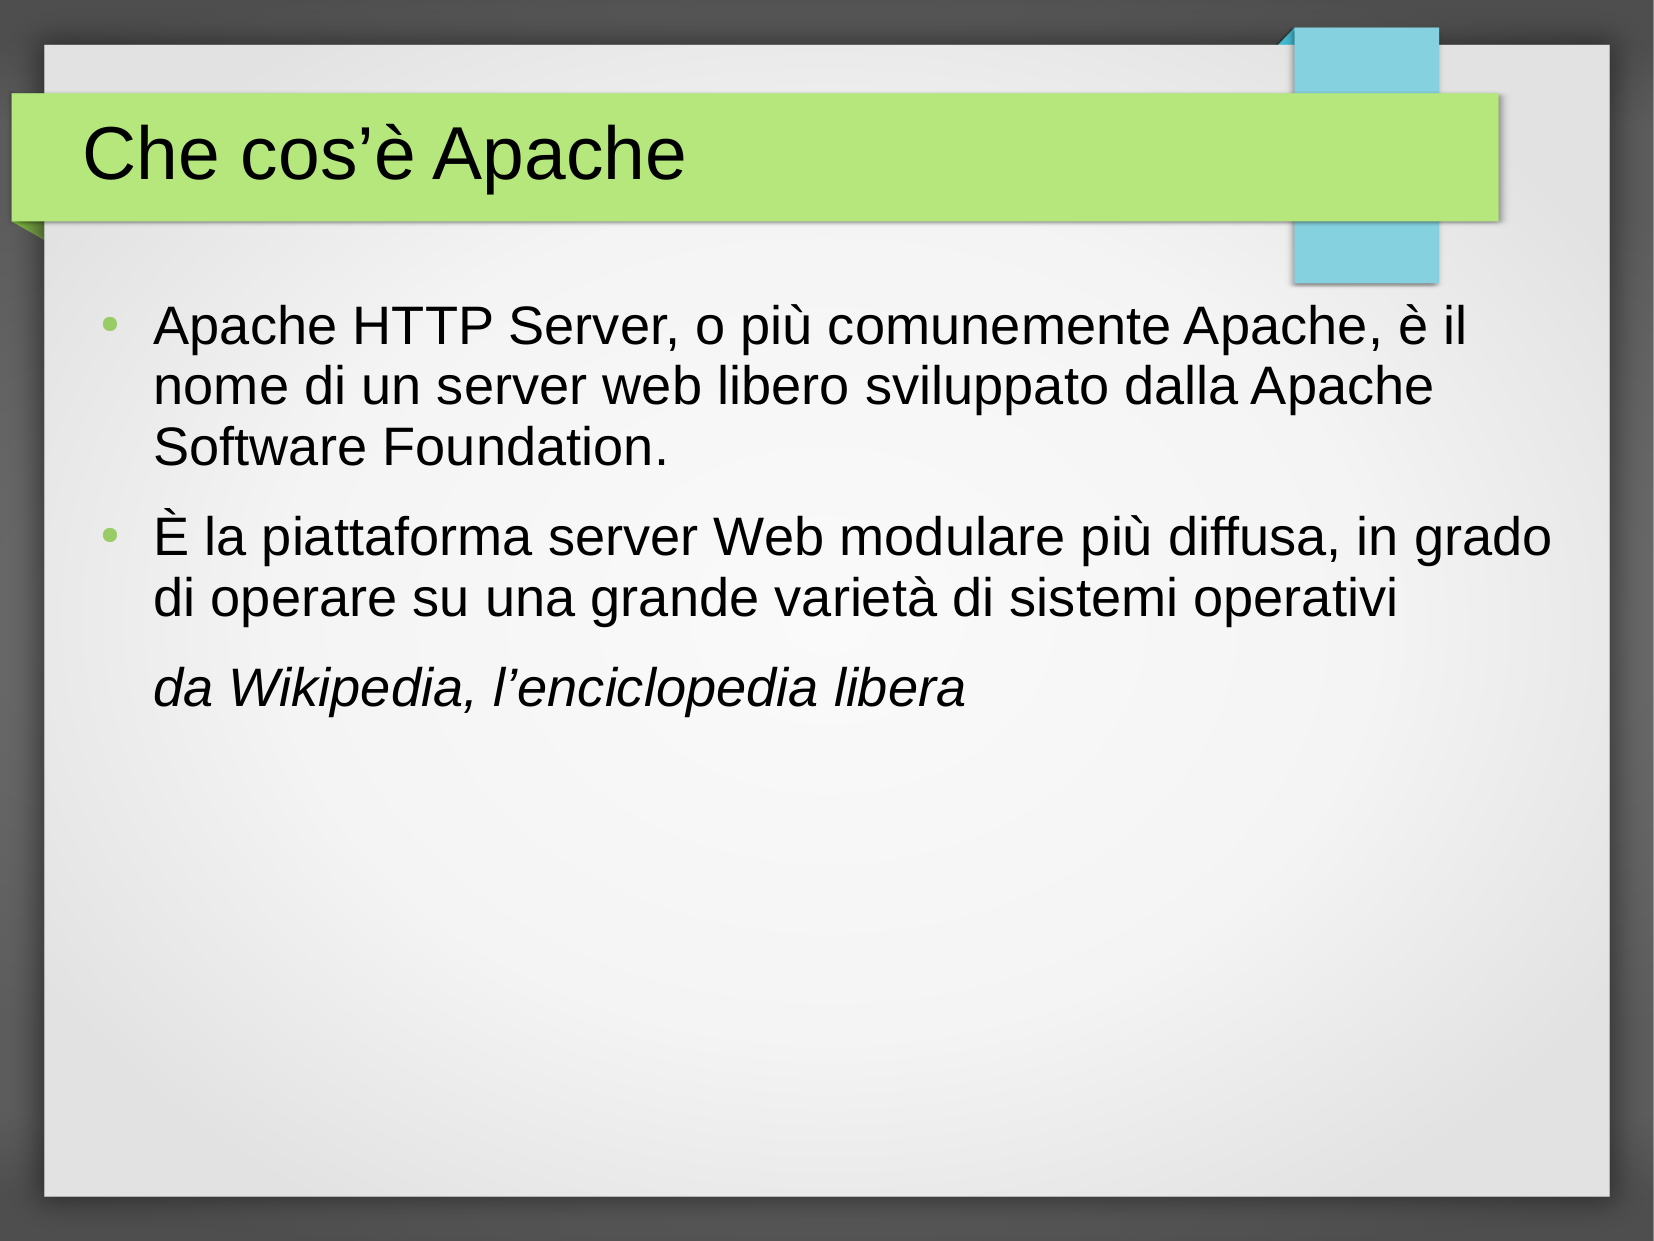

# Che cos’è Apache
Apache HTTP Server, o più comunemente Apache, è il nome di un server web libero sviluppato dalla Apache Software Foundation.
È la piattaforma server Web modulare più diffusa, in grado di operare su una grande varietà di sistemi operativi
da Wikipedia, l’enciclopedia libera